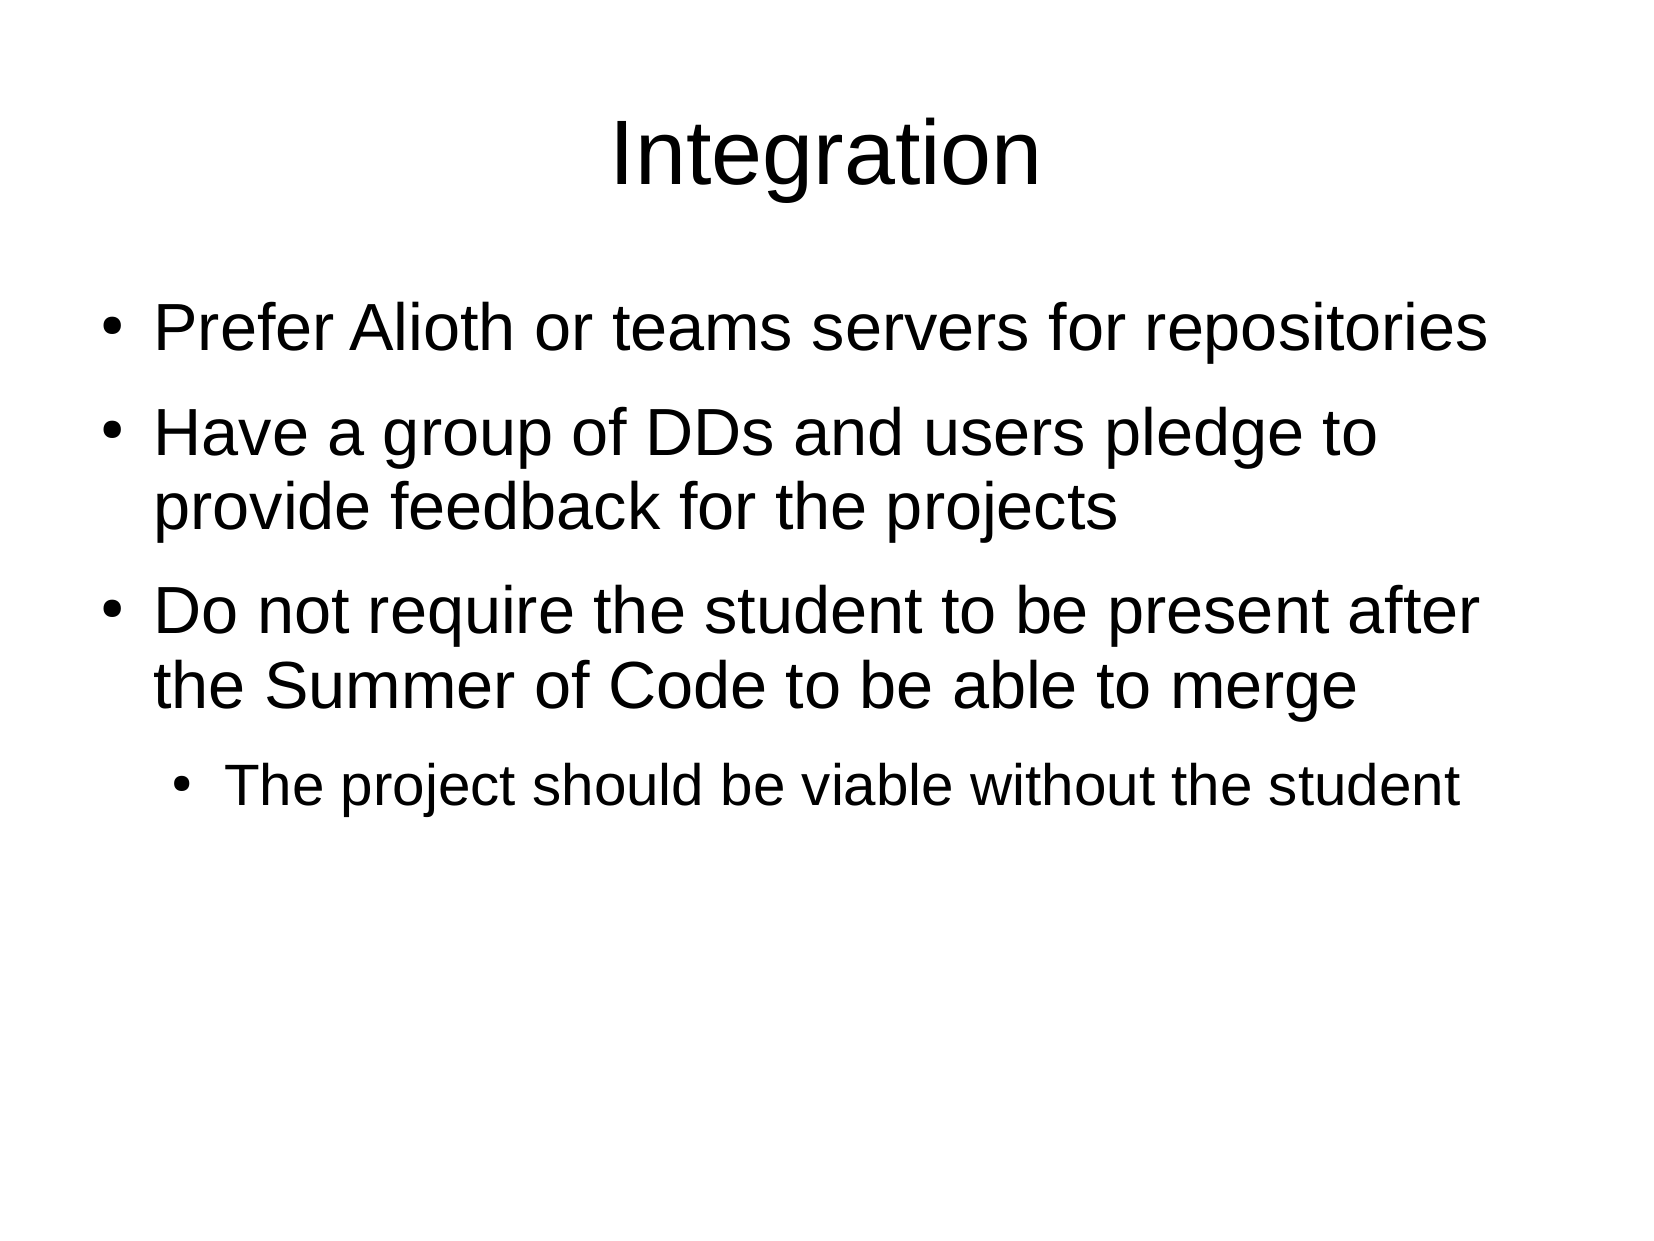

# Integration
Prefer Alioth or teams servers for repositories
Have a group of DDs and users pledge to provide feedback for the projects
Do not require the student to be present after the Summer of Code to be able to merge
The project should be viable without the student